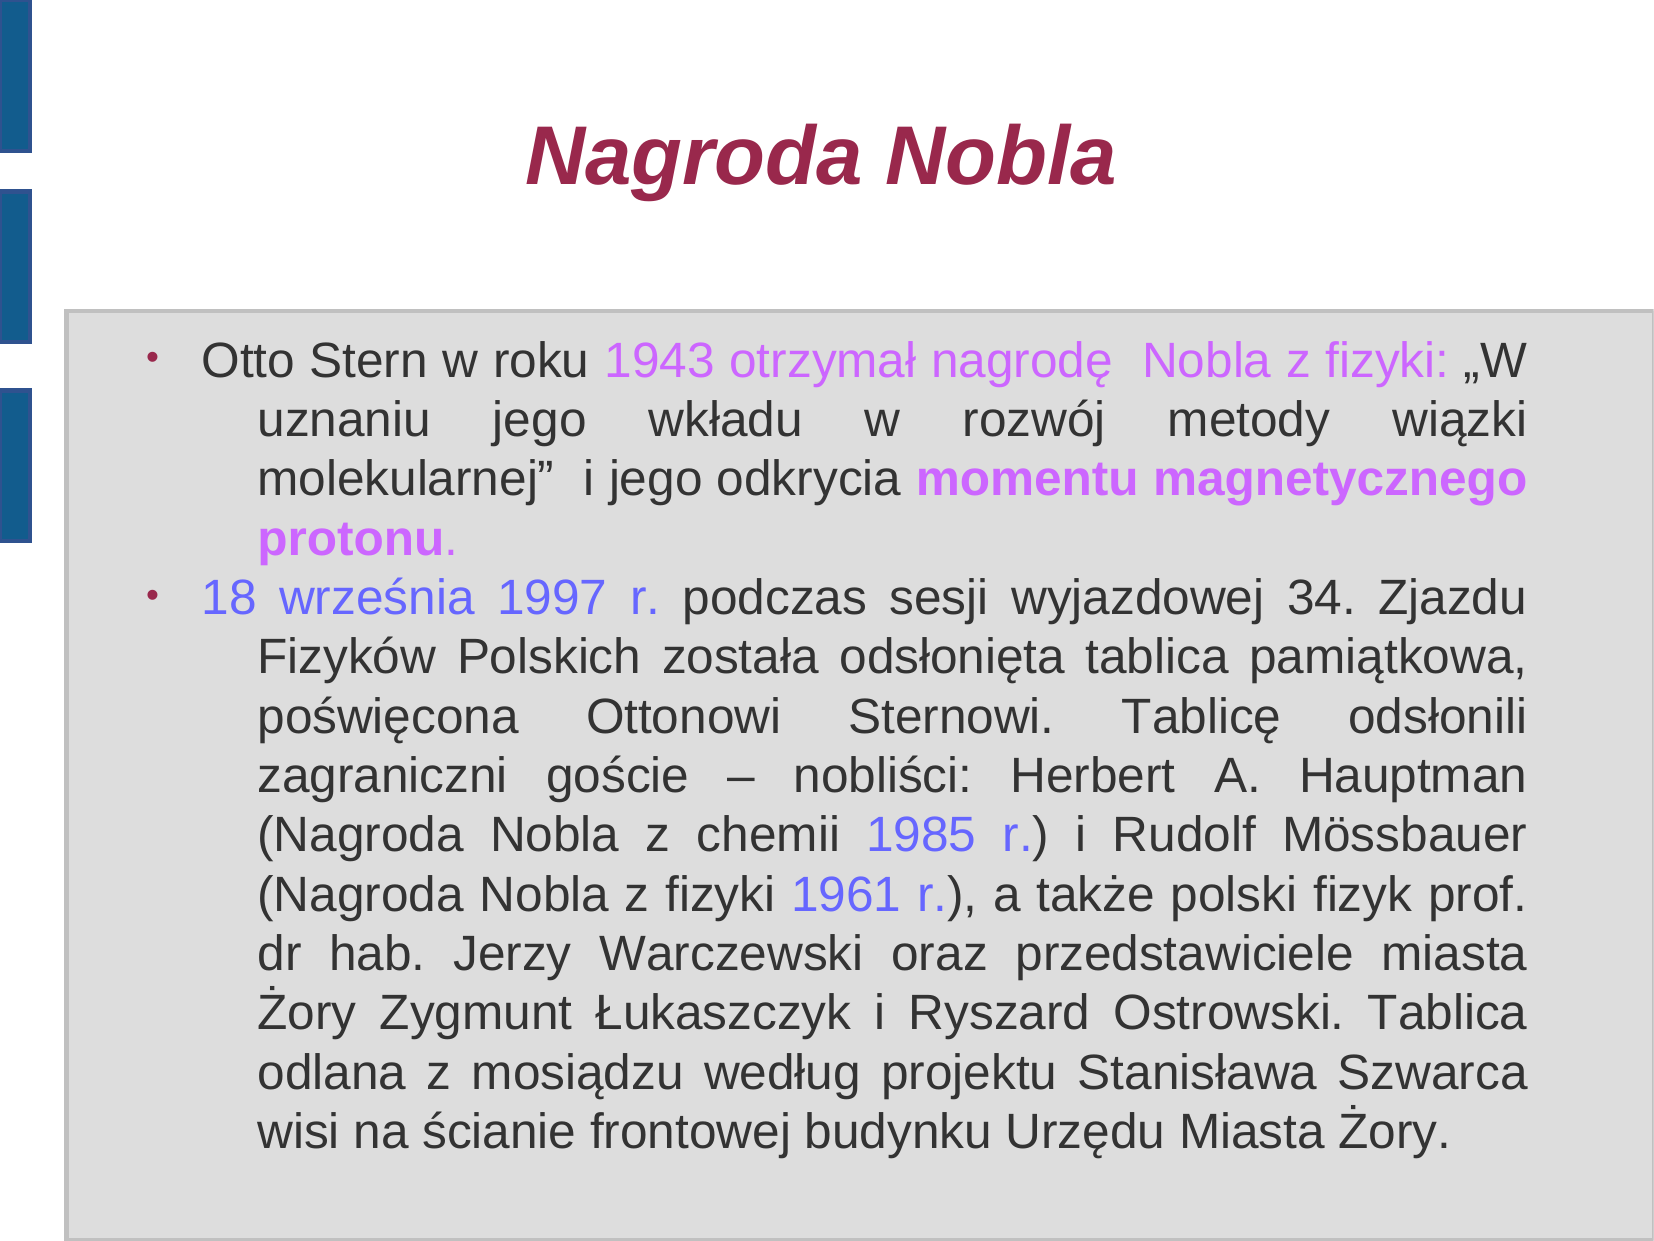

# Nagroda Nobla
Otto Stern w roku 1943 otrzymał nagrodę Nobla z fizyki: „W uznaniu jego wkładu w rozwój metody wiązki molekularnej” i jego odkrycia momentu magnetycznego protonu.
18 września 1997 r. podczas sesji wyjazdowej 34. Zjazdu Fizyków Polskich została odsłonięta tablica pamiątkowa, poświęcona Ottonowi Sternowi. Tablicę odsłonili zagraniczni goście – nobliści: Herbert A. Hauptman (Nagroda Nobla z chemii 1985 r.) i Rudolf Mössbauer (Nagroda Nobla z fizyki 1961 r.), a także polski fizyk prof. dr hab. Jerzy Warczewski oraz przedstawiciele miasta Żory Zygmunt Łukaszczyk i Ryszard Ostrowski. Tablica odlana z mosiądzu według projektu Stanisława Szwarca wisi na ścianie frontowej budynku Urzędu Miasta Żory.